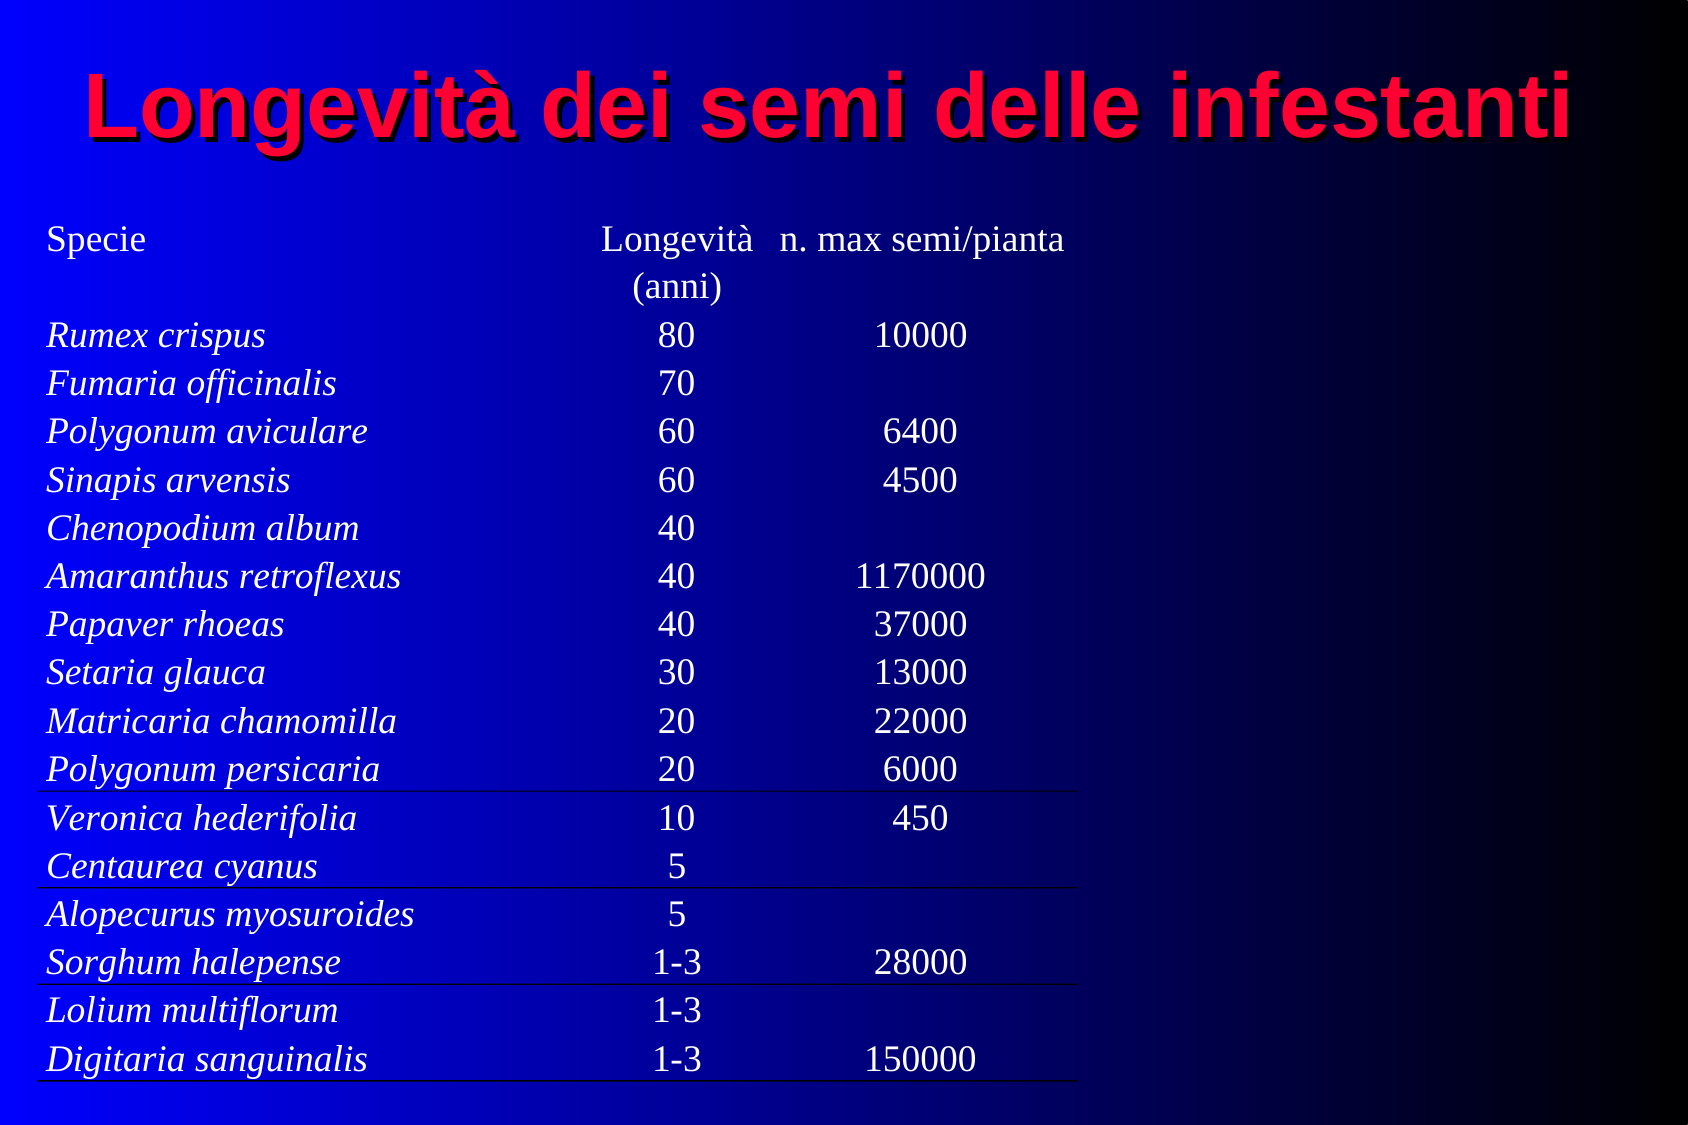

# Longevità dei semi delle infestanti
Specie
Longevità
n. max semi/pianta
(anni)
Rumex crispus
80
10000
Fumaria officinalis
70
Polygonum aviculare
60
6400
Sinapis arvensis
60
4500
Chenopodium album
40
Amaranthus retroflexus
40
1170000
Papaver rhoeas
40
37000
Setaria glauca
30
13000
Matricaria chamomilla
20
22000
Polygonum persicaria
20
6000
Veronica hederifolia
10
450
Centaurea cyanus
5
Alopecur
us myosuroides
5
Sorghum halepense
1
-
3
28000
Lolium multiflorum
1
-
3
Digitaria sanguinalis
1
-
3
150000